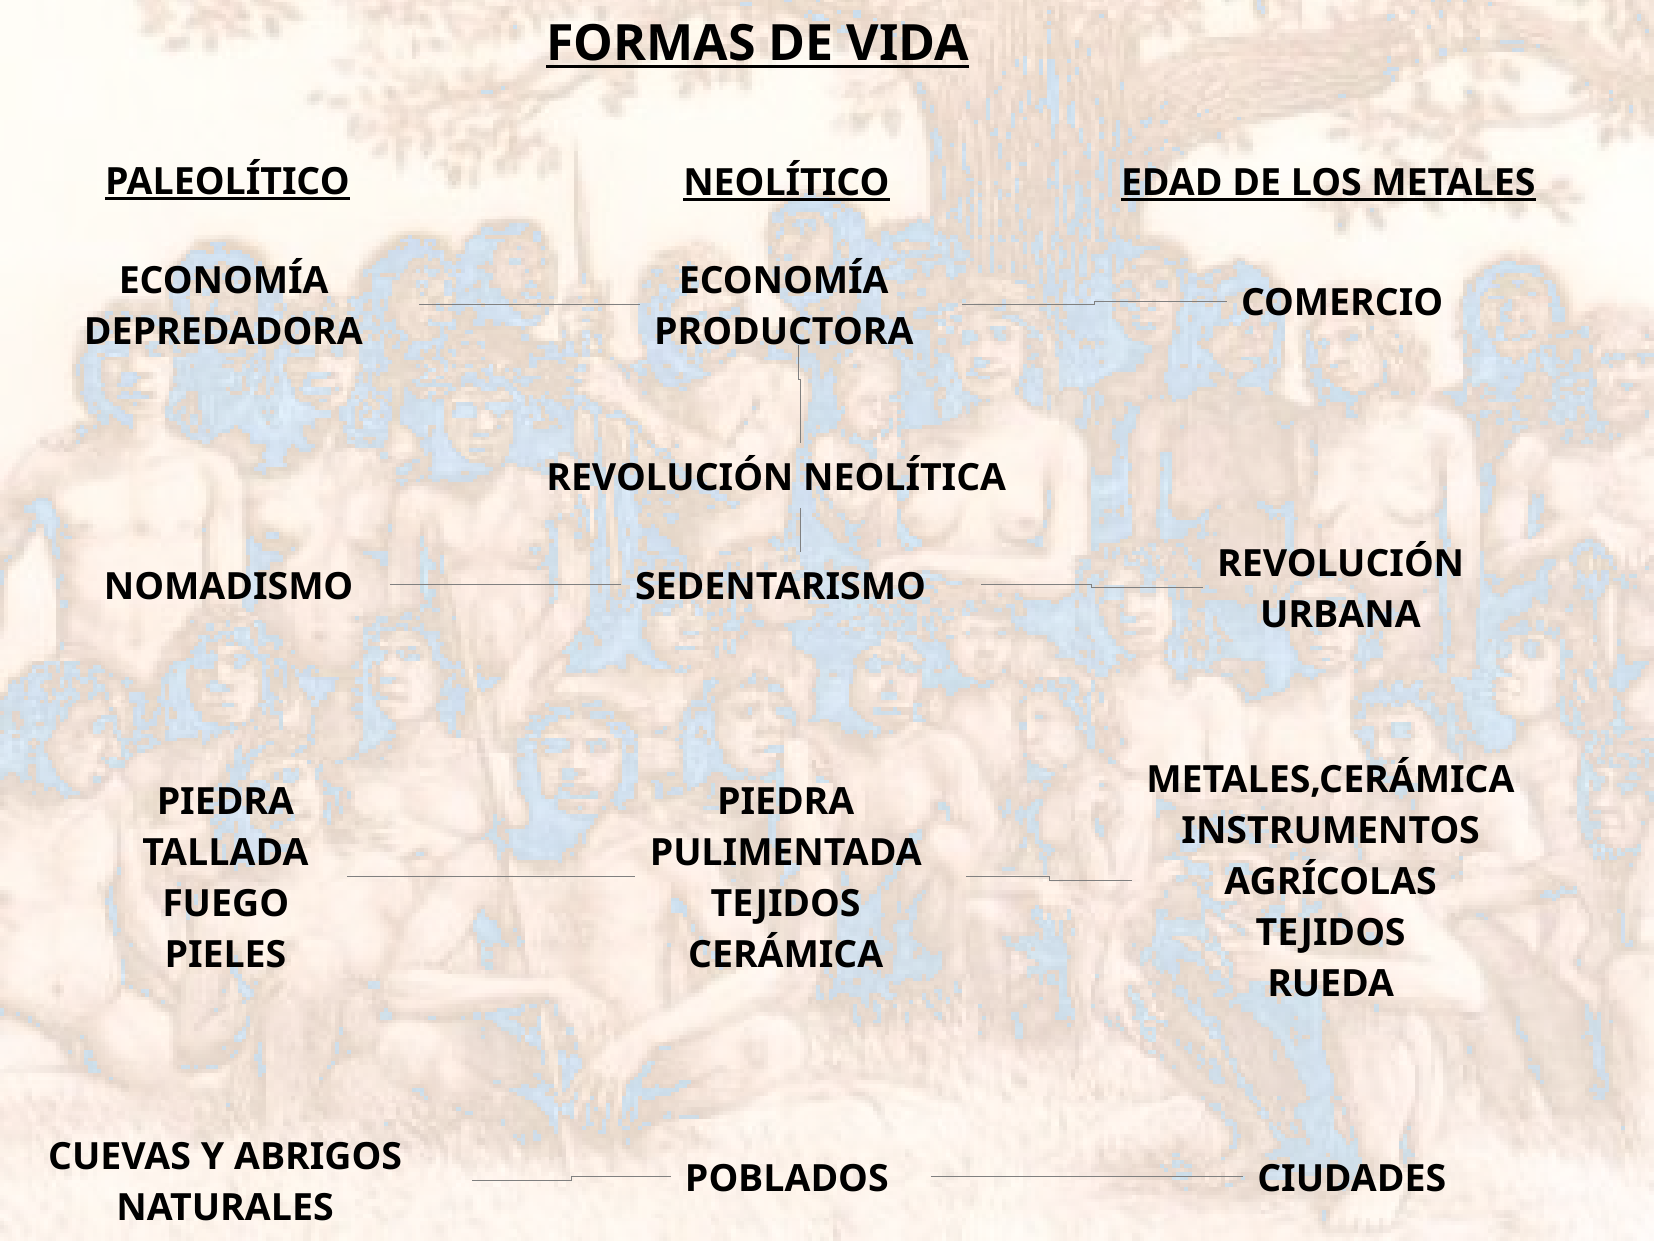

FORMAS DE VIDA
PALEOLÍTICO
NEOLÍTICO
EDAD DE LOS METALES
ECONOMÍA
DEPREDADORA
ECONOMÍA
PRODUCTORA
COMERCIO
REVOLUCIÓN NEOLÍTICA
REVOLUCIÓN
URBANA
NOMADISMO
SEDENTARISMO
METALES,CERÁMICA
INSTRUMENTOS
AGRÍCOLAS
TEJIDOS
RUEDA
PIEDRA
TALLADA
FUEGO
PIELES
PIEDRA
PULIMENTADA
TEJIDOS
CERÁMICA
CUEVAS Y ABRIGOS
NATURALES
POBLADOS
CIUDADES